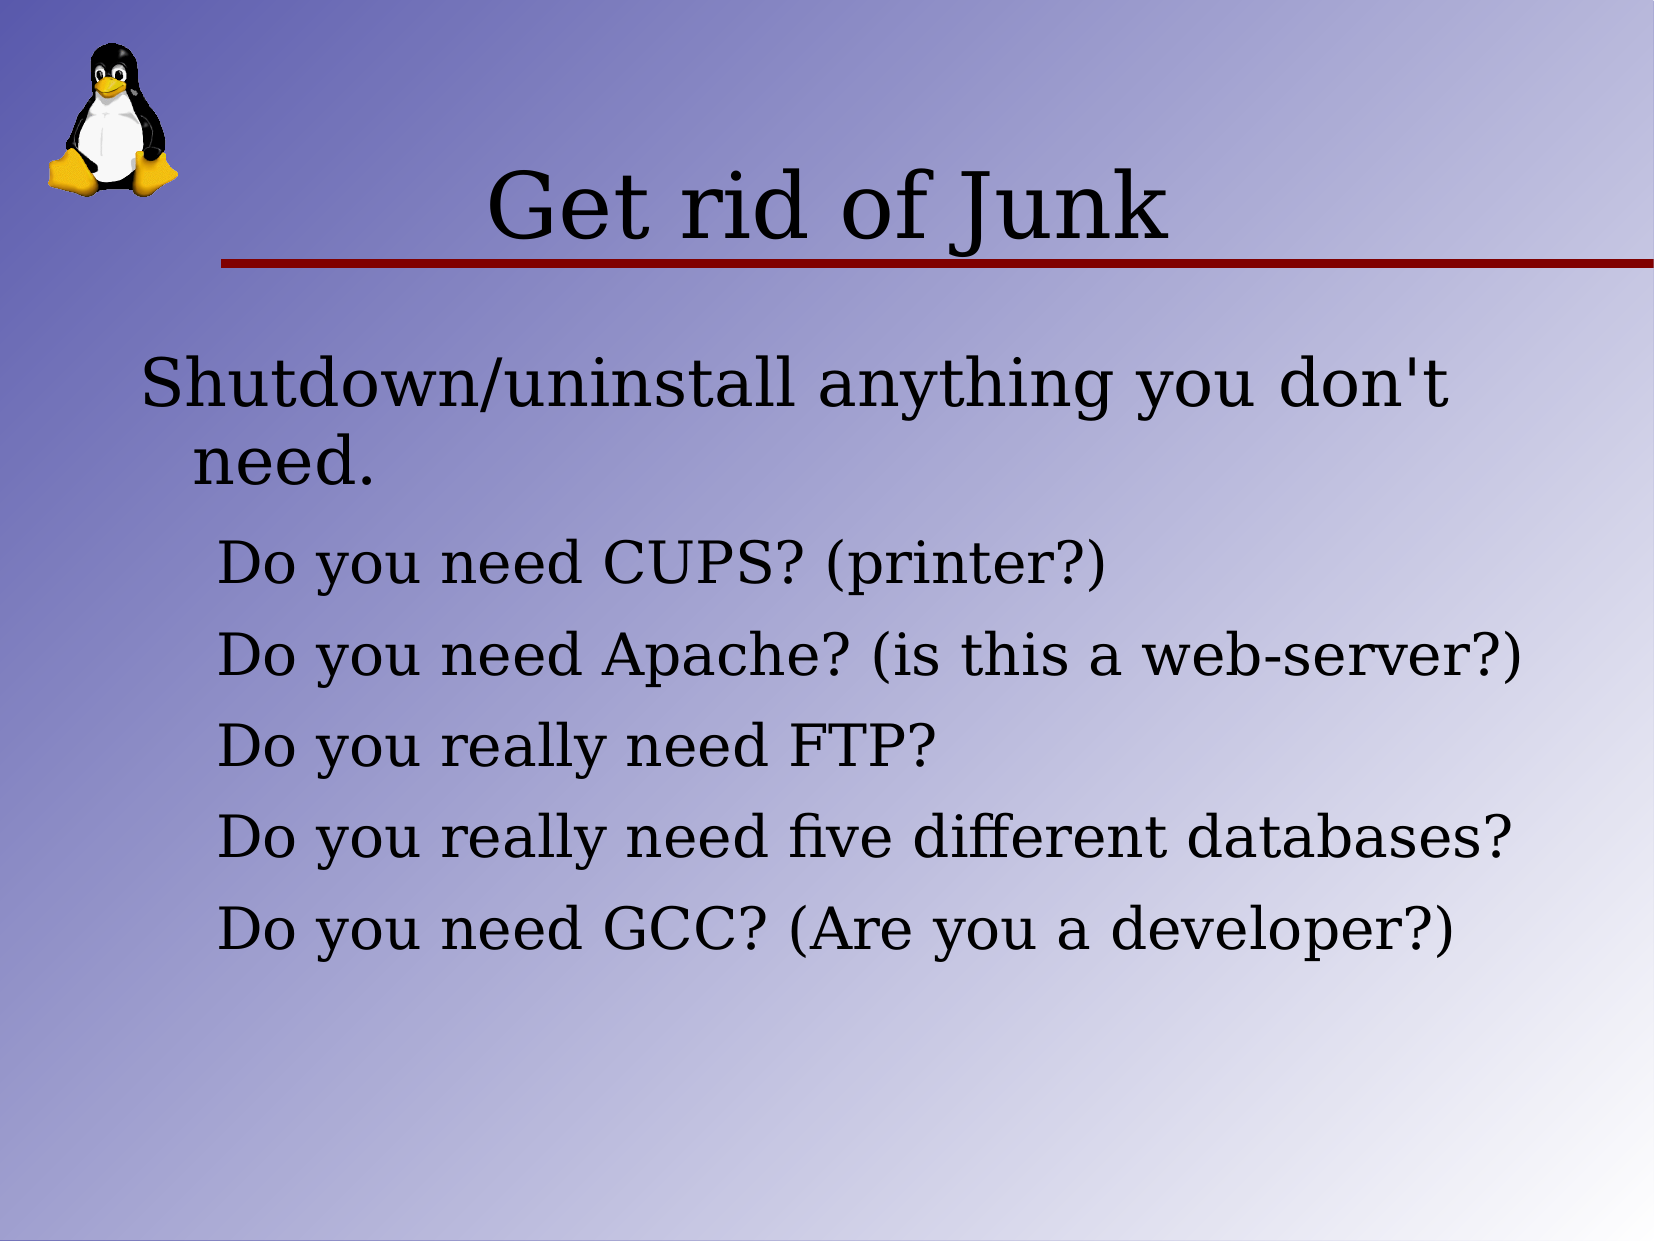

# Get rid of Junk
Shutdown/uninstall anything you don't need.
Do you need CUPS? (printer?)
Do you need Apache? (is this a web-server?)
Do you really need FTP?
Do you really need five different databases?
Do you need GCC? (Are you a developer?)